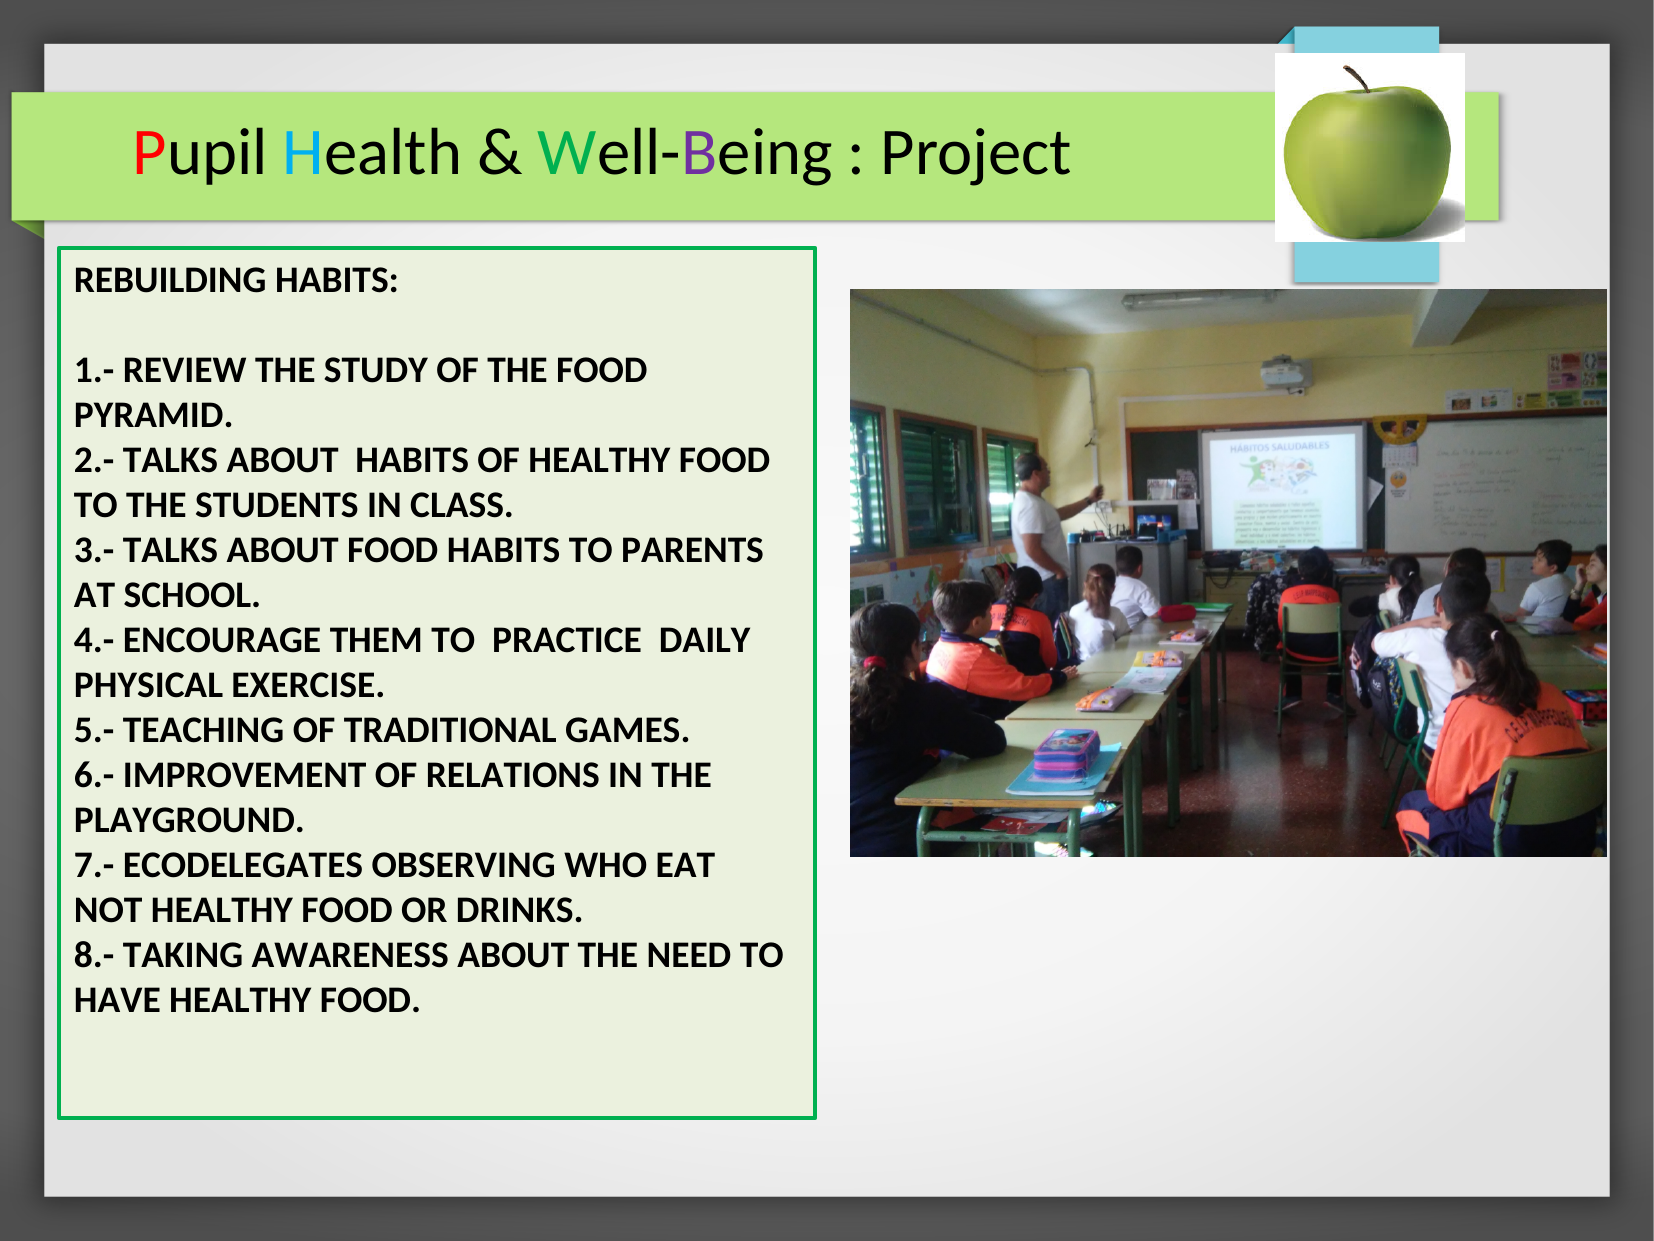

Pupil Health & Well-Being : Project
REBUILDING HABITS:
1.- REVIEW THE STUDY OF THE FOOD PYRAMID.
2.- TALKS ABOUT HABITS OF HEALTHY FOOD TO THE STUDENTS IN CLASS.
3.- TALKS ABOUT FOOD HABITS TO PARENTS AT SCHOOL.
4.- ENCOURAGE THEM TO PRACTICE DAILY PHYSICAL EXERCISE.
5.- TEACHING OF TRADITIONAL GAMES.
6.- IMPROVEMENT OF RELATIONS IN THE
PLAYGROUND.
7.- ECODELEGATES OBSERVING WHO EAT NOT HEALTHY FOOD OR DRINKS.
8.- TAKING AWARENESS ABOUT THE NEED TO HAVE HEALTHY FOOD.